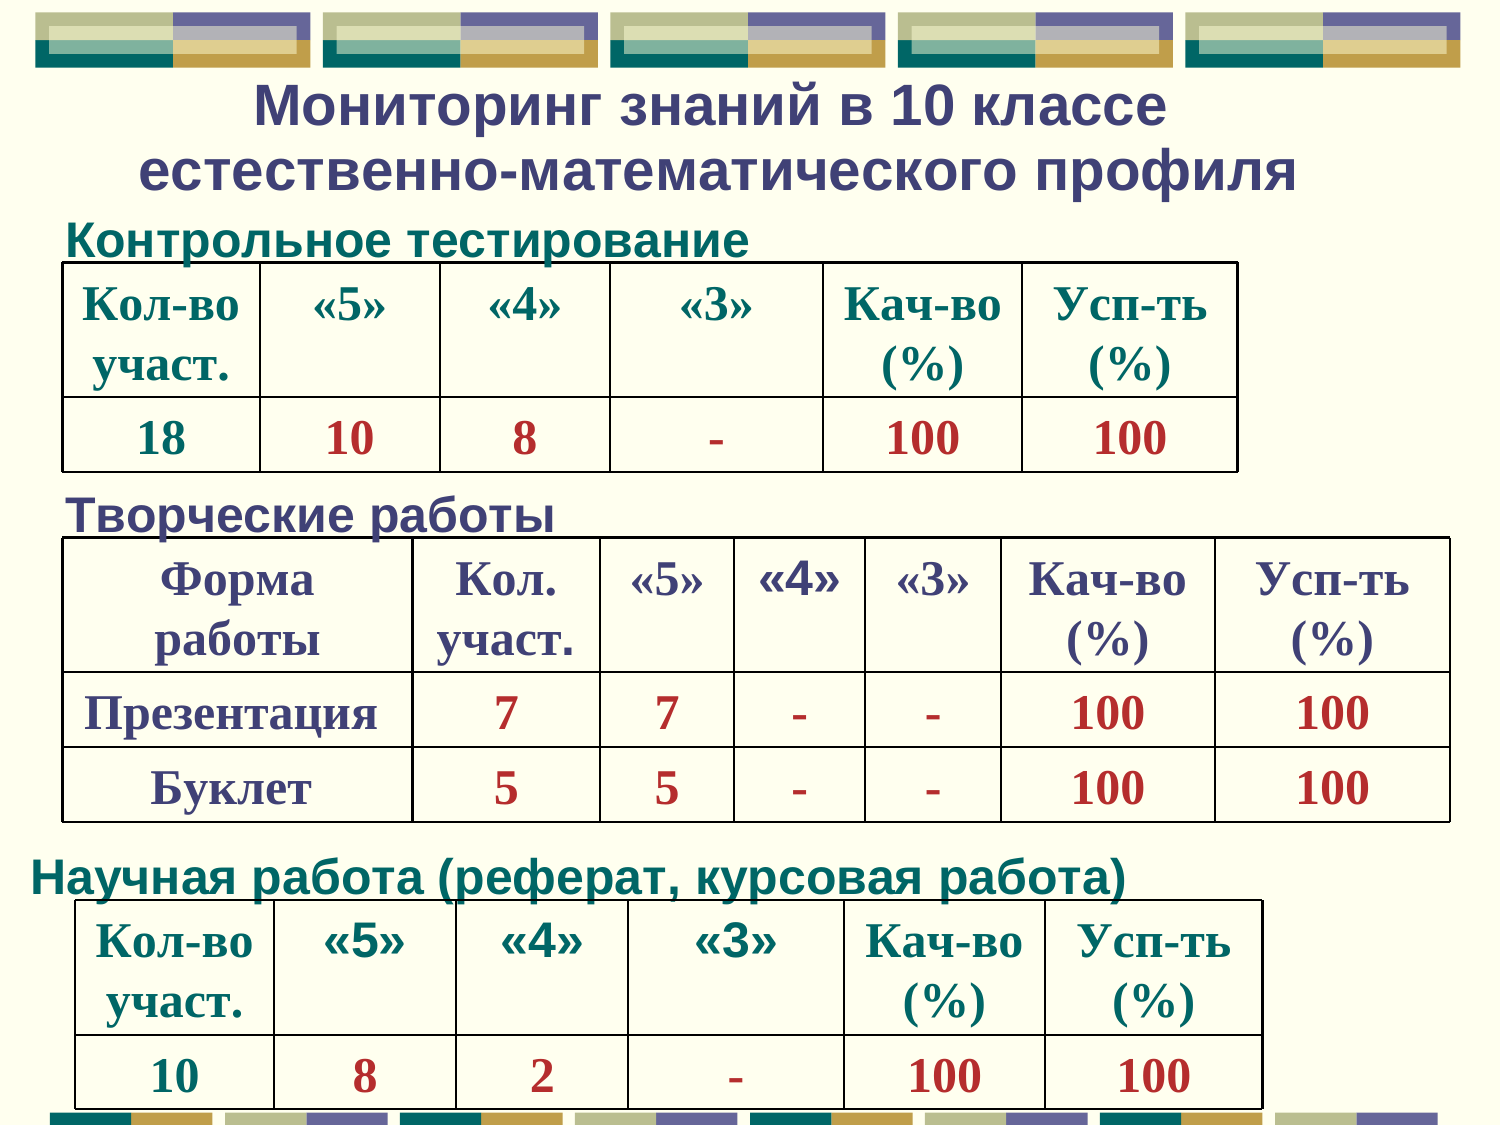

Результаты контрольных работ
по теме «Структурная организация клетки»
Класс: 10 «А» (естественно-математического профиль) - 18 человек
КОНТРОЛЬНОЕ ТЕСТИРОВАНИЕ
# Мониторинг знаний в 10 классе естественно-математического профиля
Контрольное тестирование
Кол-во
участ.
«5»
«4»
«3»
Кач-во
(%)
Усп-ть
(%)
18
10
8
-
100
100
Творческие работы
Форма
работы
Кол.
участ.
«5»
«4»
«3»
Кач-во
(%)
Усп-ть
(%)
Презентация
7
7
-
-
100
100
Буклет
5
5
-
-
100
100
Научная работа (реферат, курсовая работа)
Кол-во
участ.
«5»
«4»
«3»
Кач-во
(%)
Усп-ть
(%)
10
8
2
-
100
100